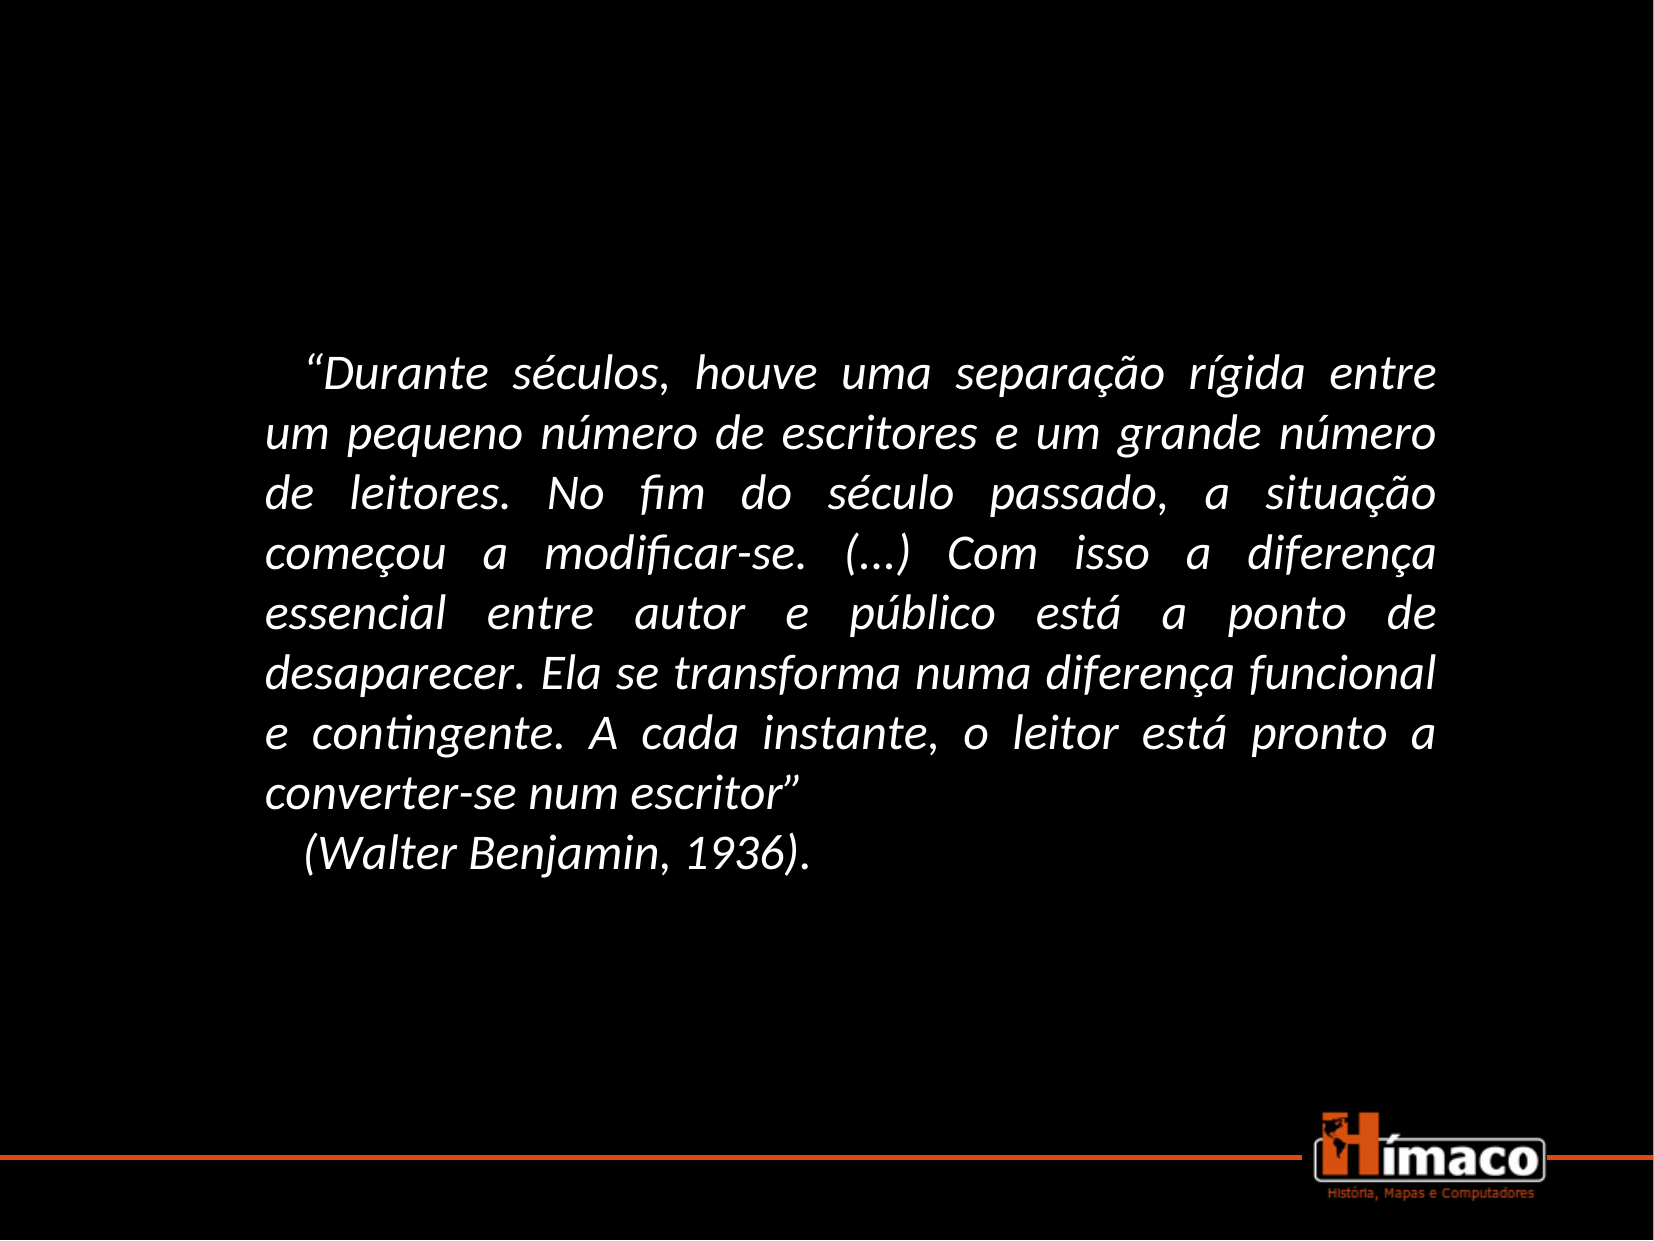

“Durante séculos, houve uma separação rígida entre um pequeno número de escritores e um grande número de leitores. No fim do século passado, a situação começou a modificar-se. (...) Com isso a diferença essencial entre autor e público está a ponto de desaparecer. Ela se transforma numa diferença funcional e contingente. A cada instante, o leitor está pronto a converter-se num escritor”.
(Walter Benjamin, 1936).